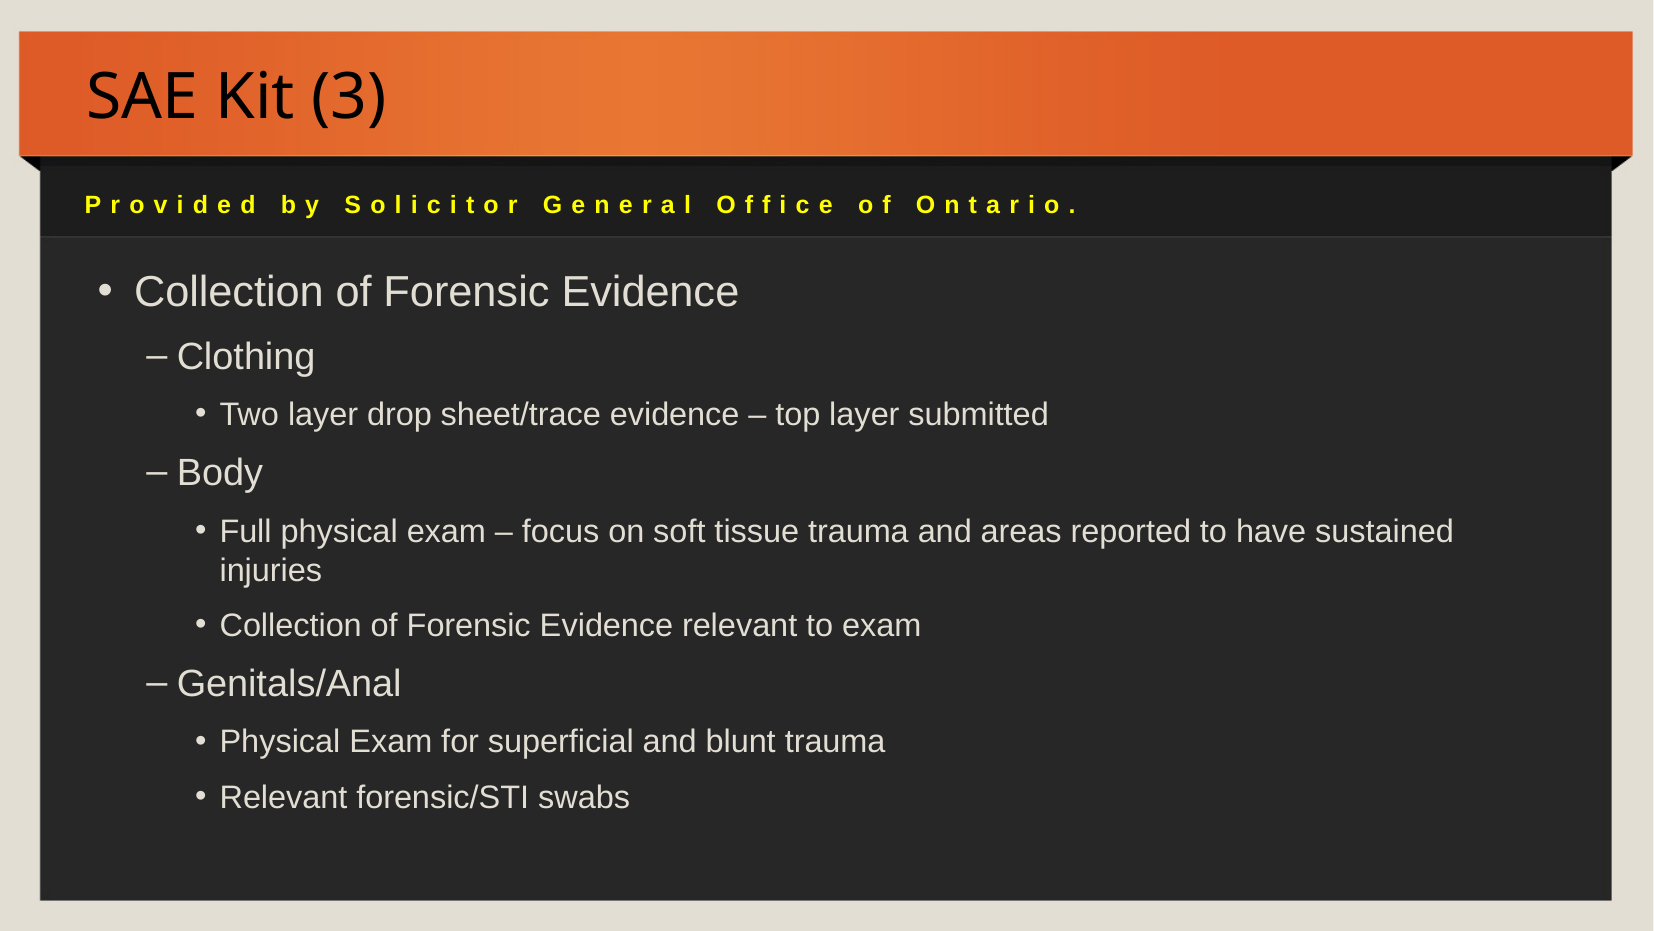

# SAE Kit (3)
Provided by Solicitor General Office of Ontario.
Collection of Forensic Evidence
Clothing
Two layer drop sheet/trace evidence – top layer submitted
Body
Full physical exam – focus on soft tissue trauma and areas reported to have sustained injuries
Collection of Forensic Evidence relevant to exam
Genitals/Anal
Physical Exam for superficial and blunt trauma
Relevant forensic/STI swabs